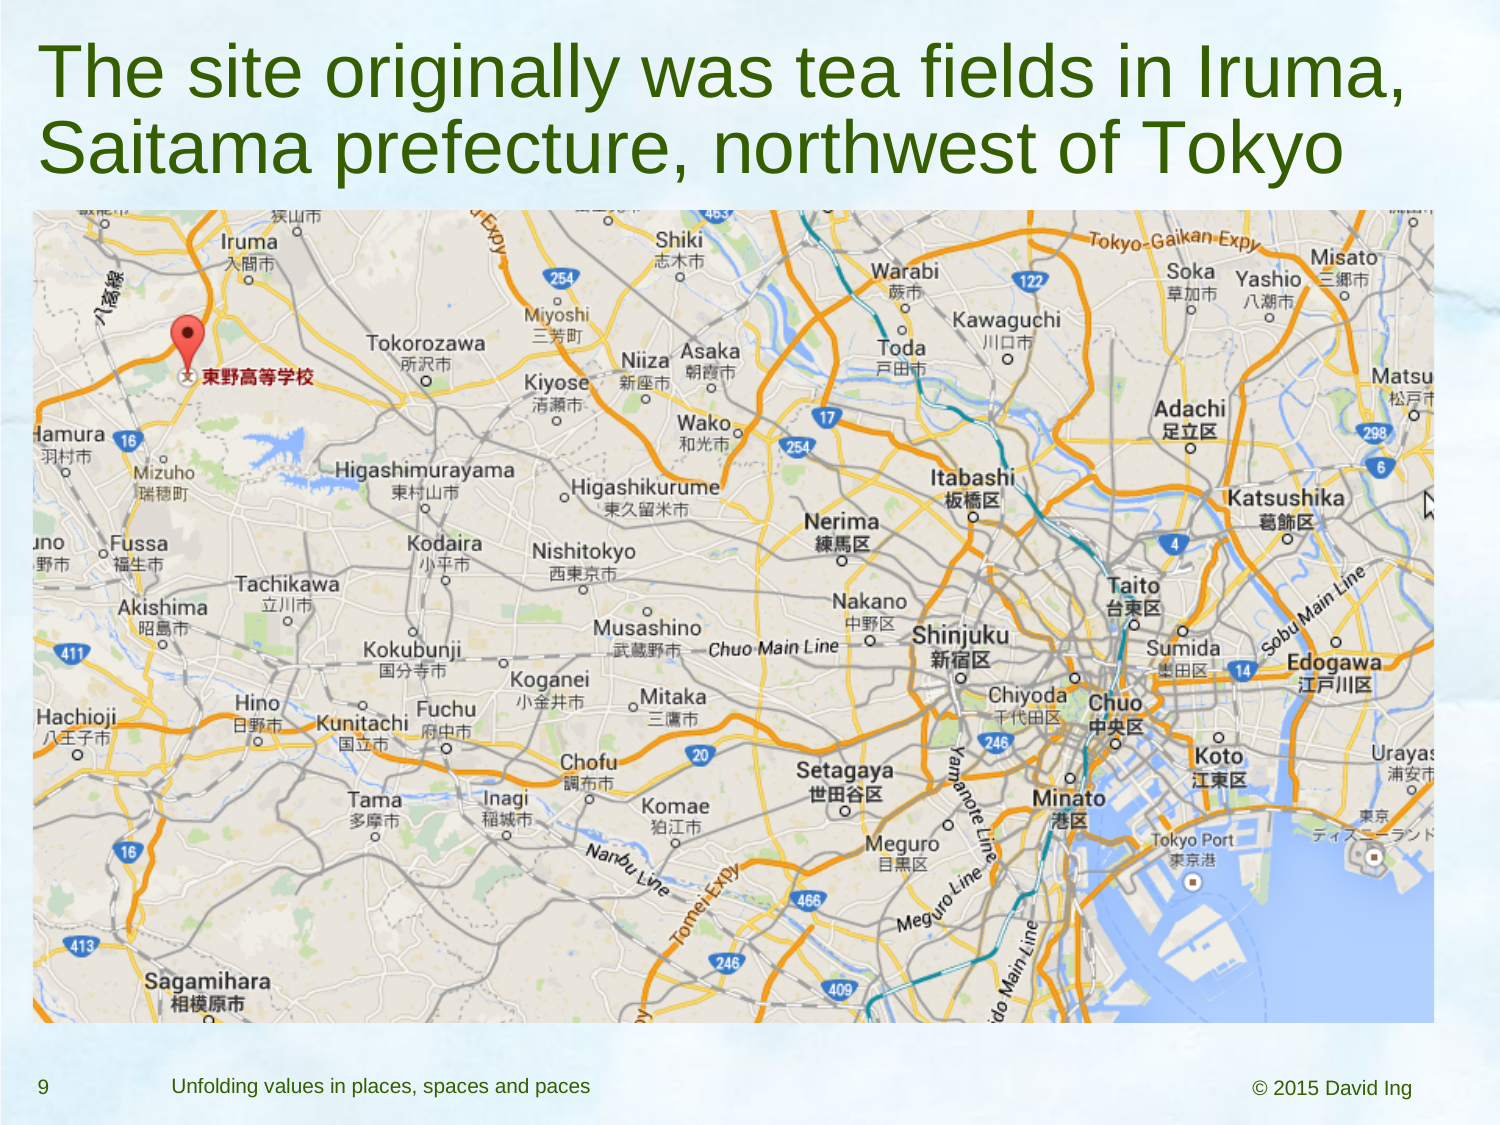

# The site originally was tea fields in Iruma, Saitama prefecture, northwest of Tokyo
Unfolding values in places, spaces and paces
9